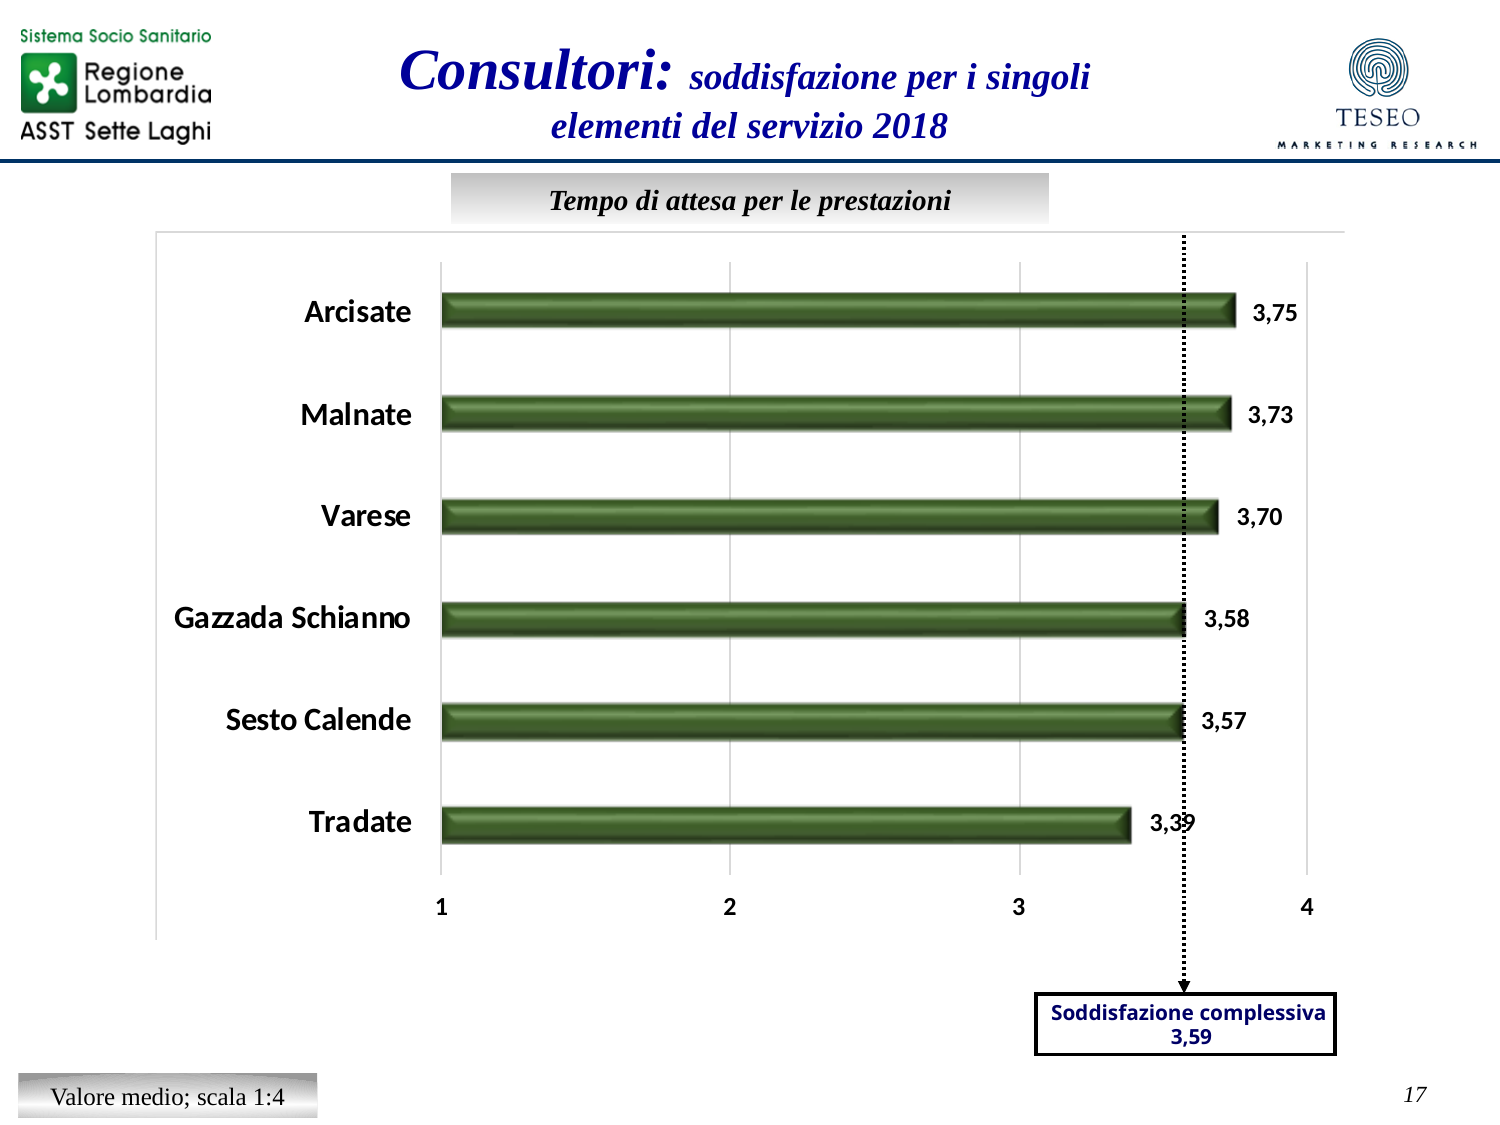

Consultori: soddisfazione per i singoli
elementi del servizio 2018
Tempo di attesa per le prestazioni
Soddisfazione complessiva
3,59
Valore medio; scala 1:4